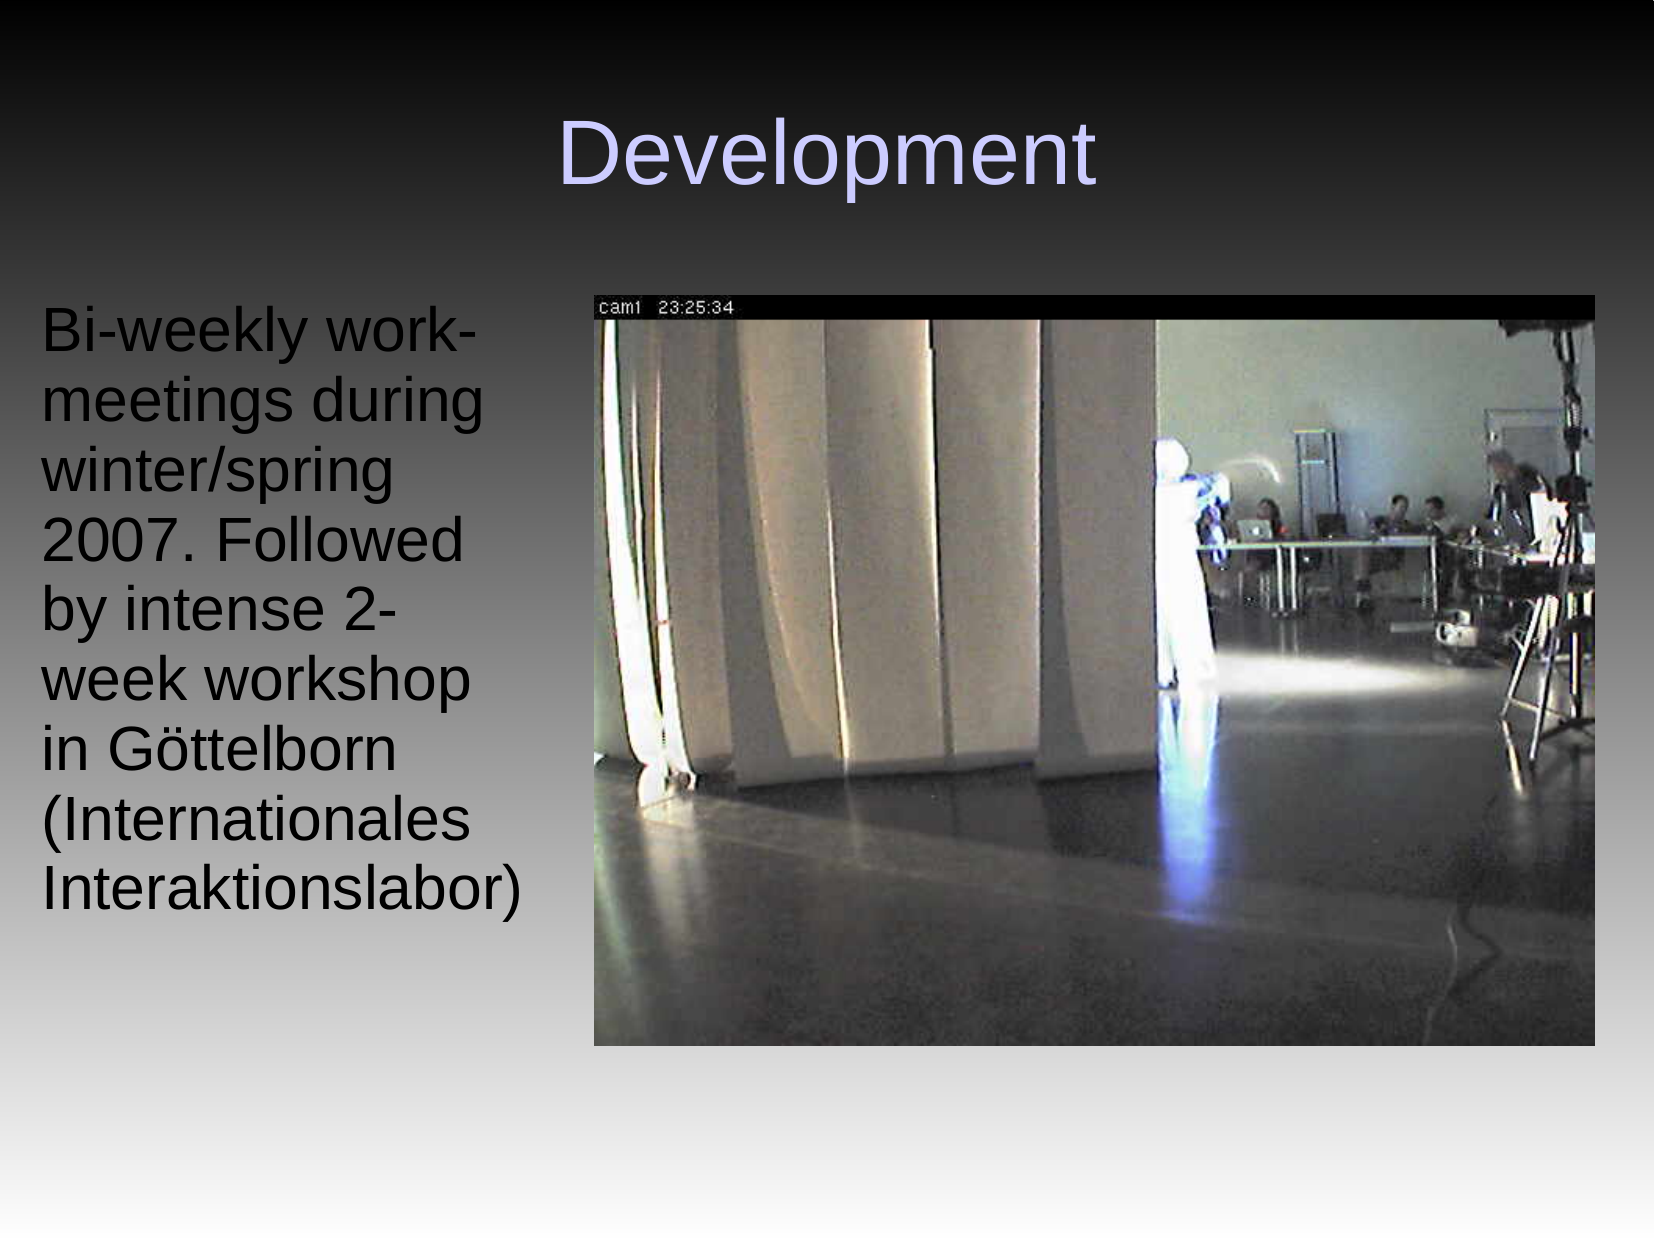

# Development
Bi-weekly work-meetings during winter/spring 2007. Followed by intense 2-week workshop in Göttelborn (Internationales Interaktionslabor)